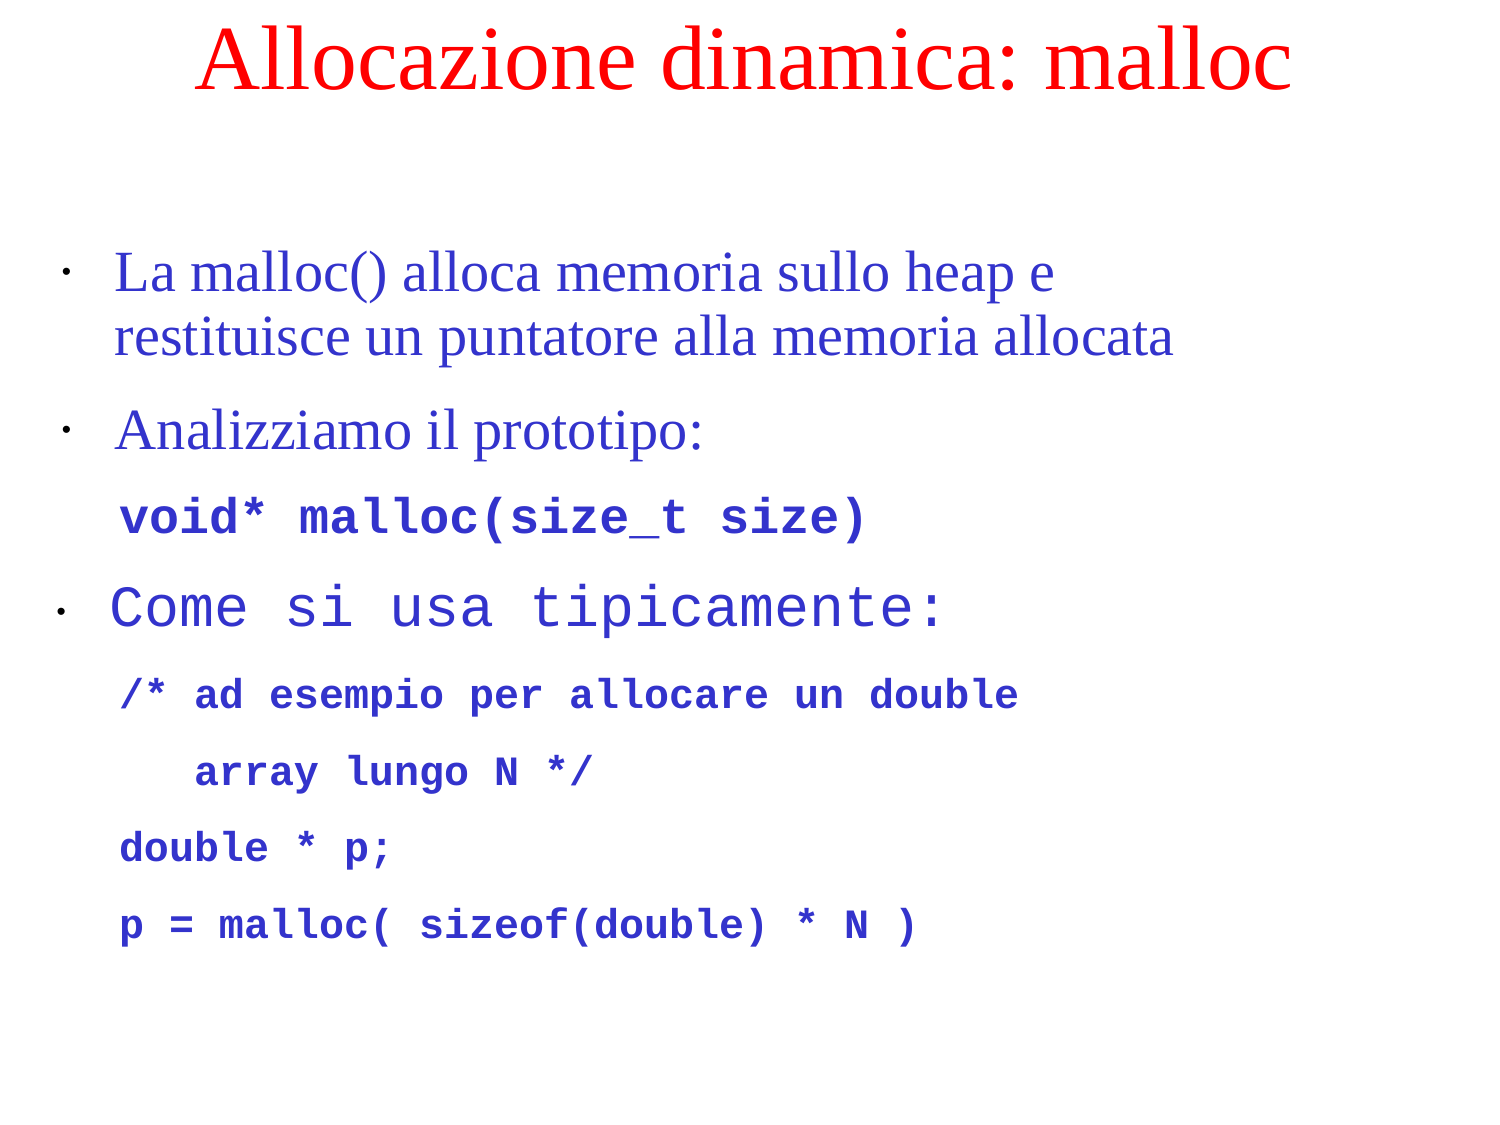

# Allocazione dinamica: malloc
La malloc() alloca memoria sullo heap e restituisce un puntatore alla memoria allocata
Analizziamo il prototipo:
void* malloc(size_t size)
Come si usa tipicamente:
/* ad esempio per allocare un double
 array lungo N */
double * p;
p = malloc( sizeof(double) * N )